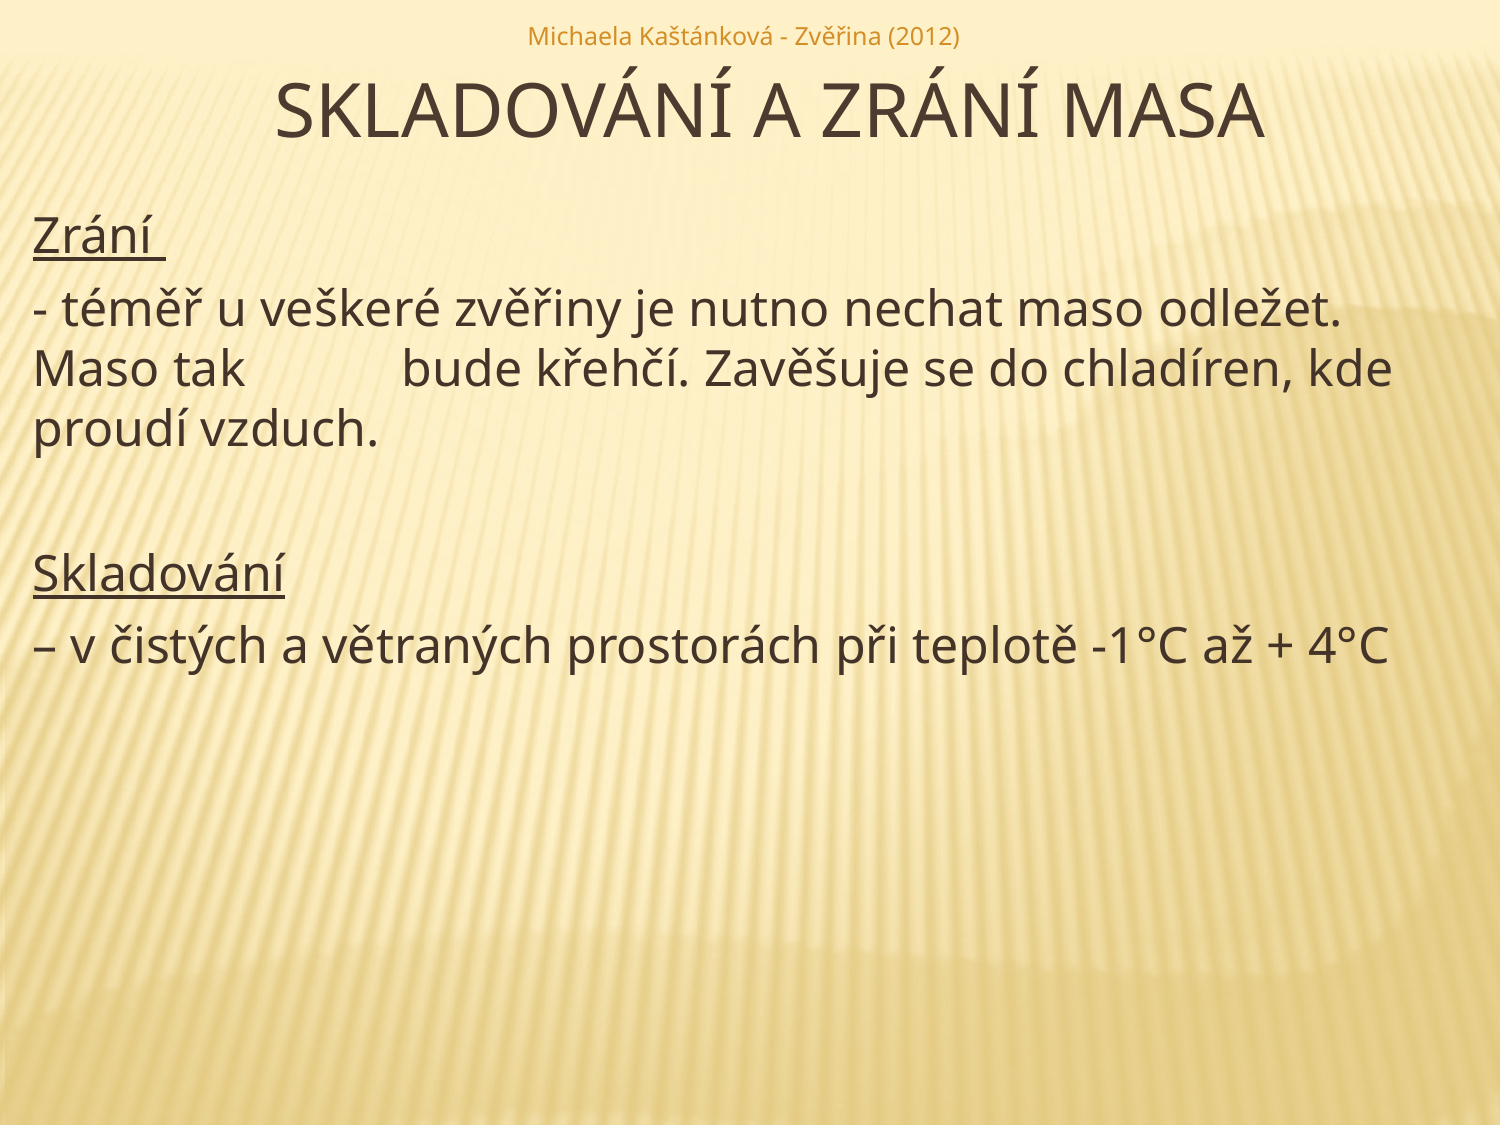

Michaela Kaštánková - Zvěřina (2012)
# skladování a zrání masa
Zrání
- téměř u veškeré zvěřiny je nutno nechat maso odležet. Maso tak bude křehčí. Zavěšuje se do chladíren, kde proudí vzduch.
Skladování
– v čistých a větraných prostorách při teplotě -1°C až + 4°C